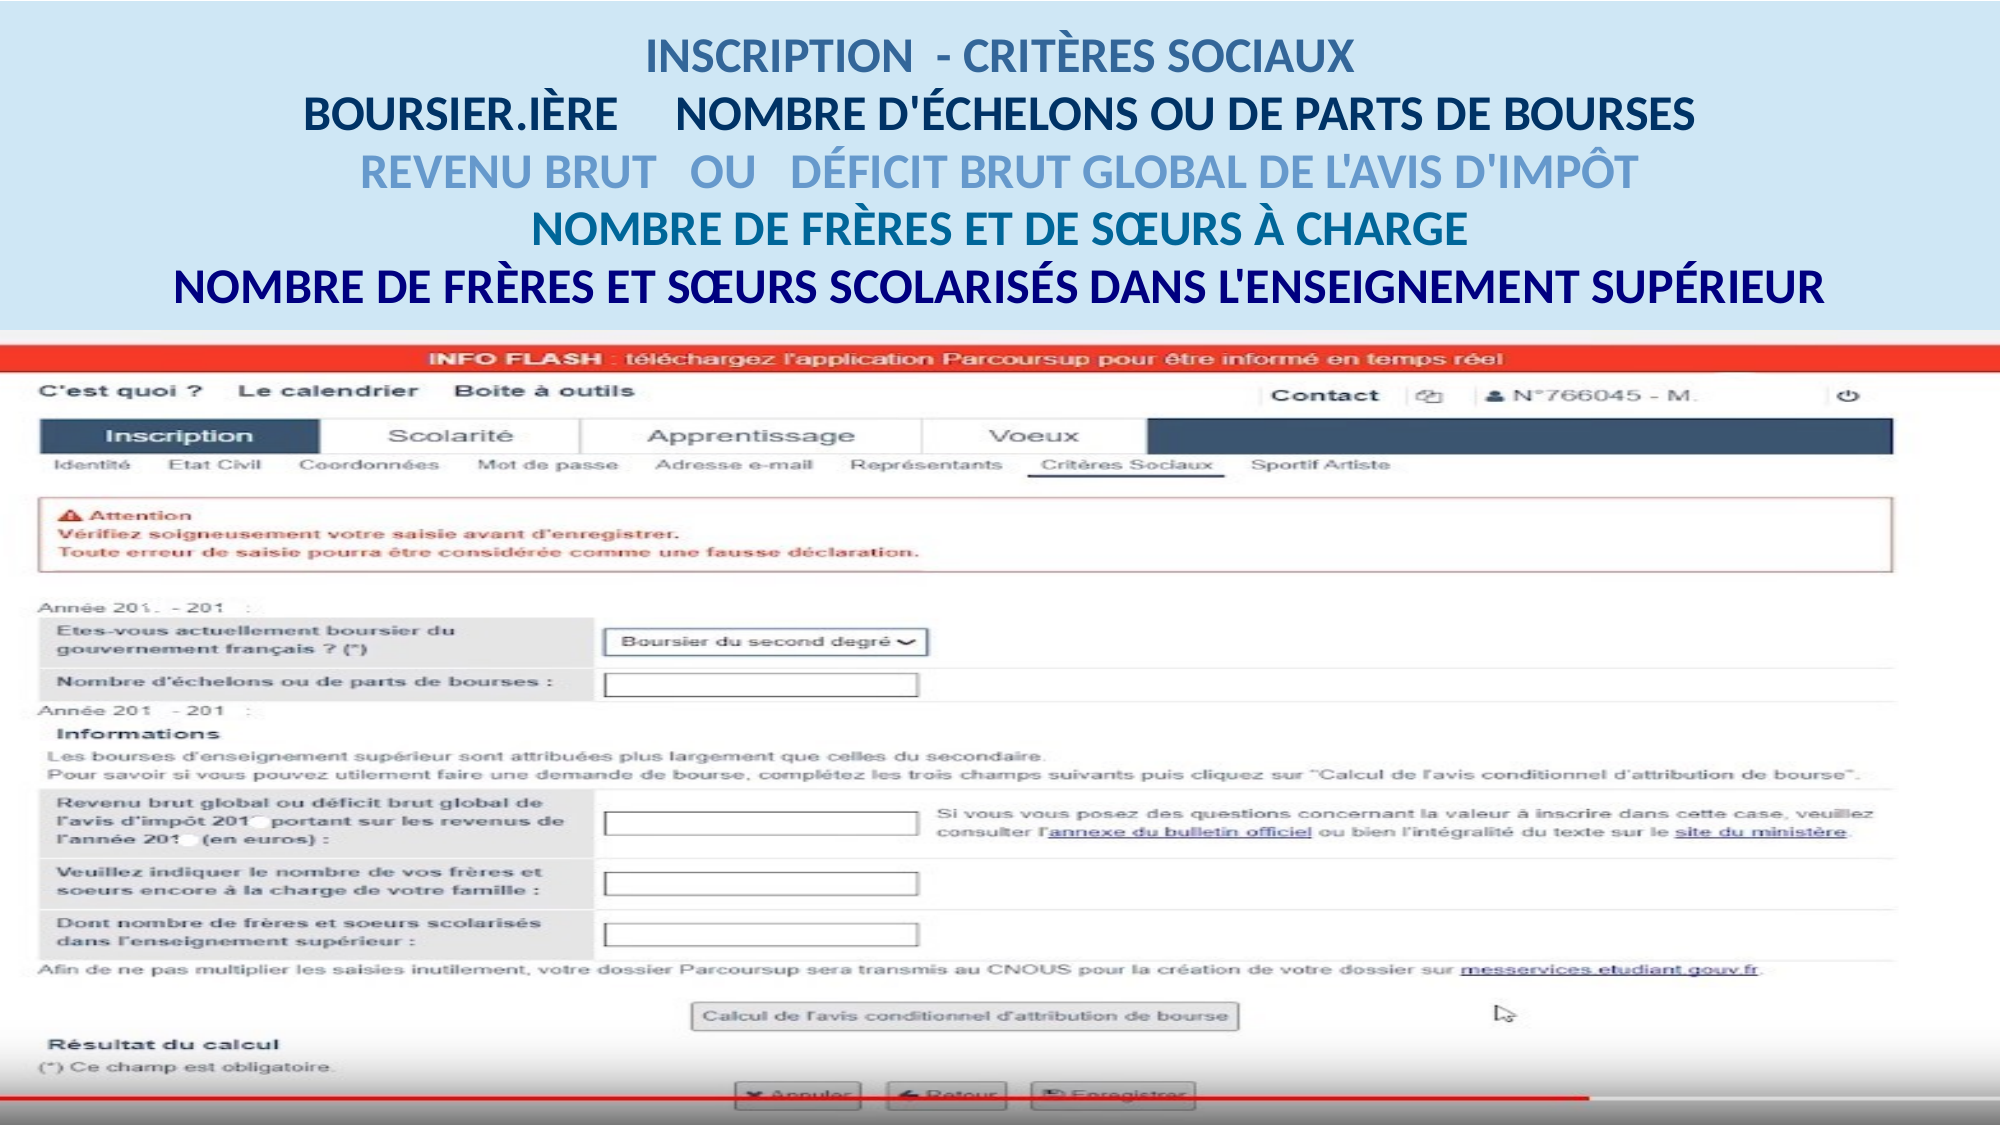

# INSCRIPTION - CRITÈRES SOCIAUX BOURSIER.IÈRE NOMBRE D'ÉCHELONS OU DE PARTS DE BOURSES REVENU BRUT OU DÉFICIT BRUT GLOBAL DE L'AVIS D'IMPÔT NOMBRE DE FRÈRES ET DE SŒURS À CHARGE NOMBRE DE FRÈRES ET SŒURS SCOLARISÉS DANS L'ENSEIGNEMENT SUPÉRIEUR